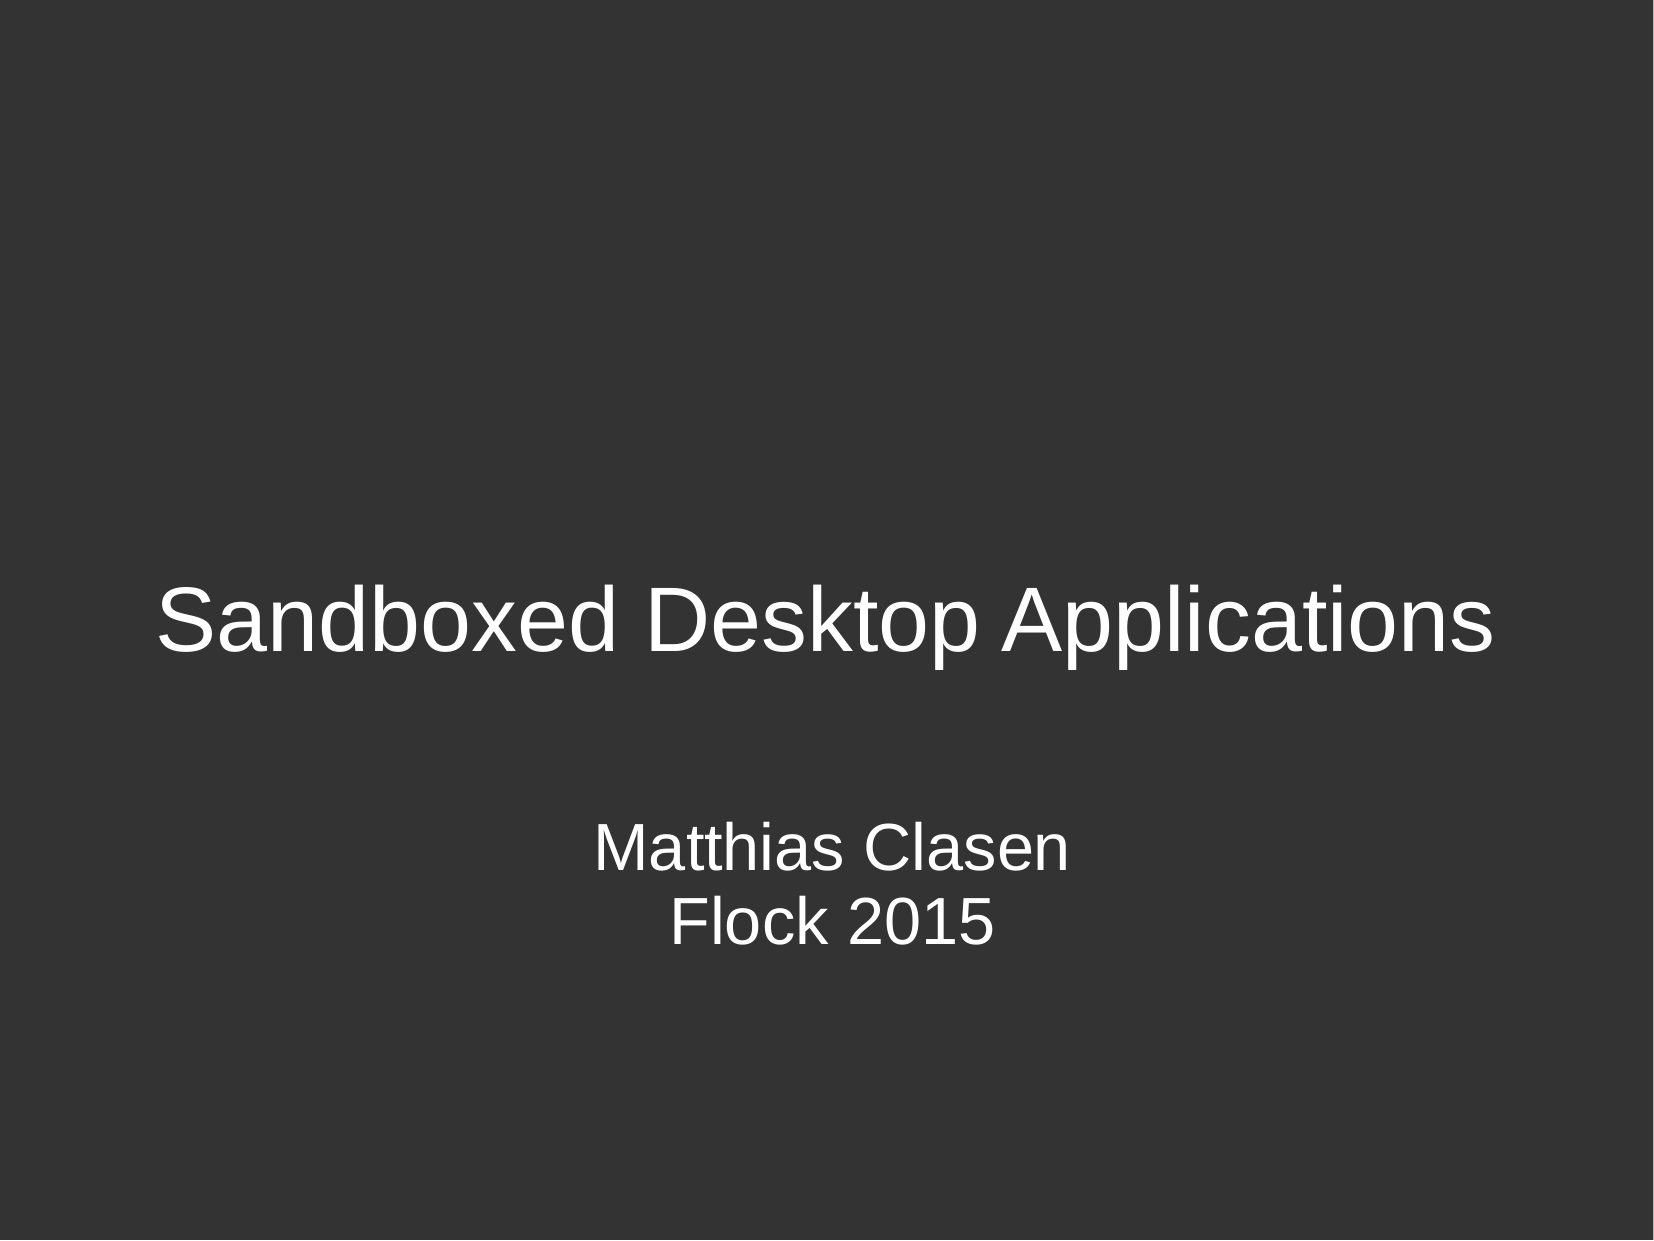

# Sandboxed Desktop Applications
Matthias Clasen
Flock 2015